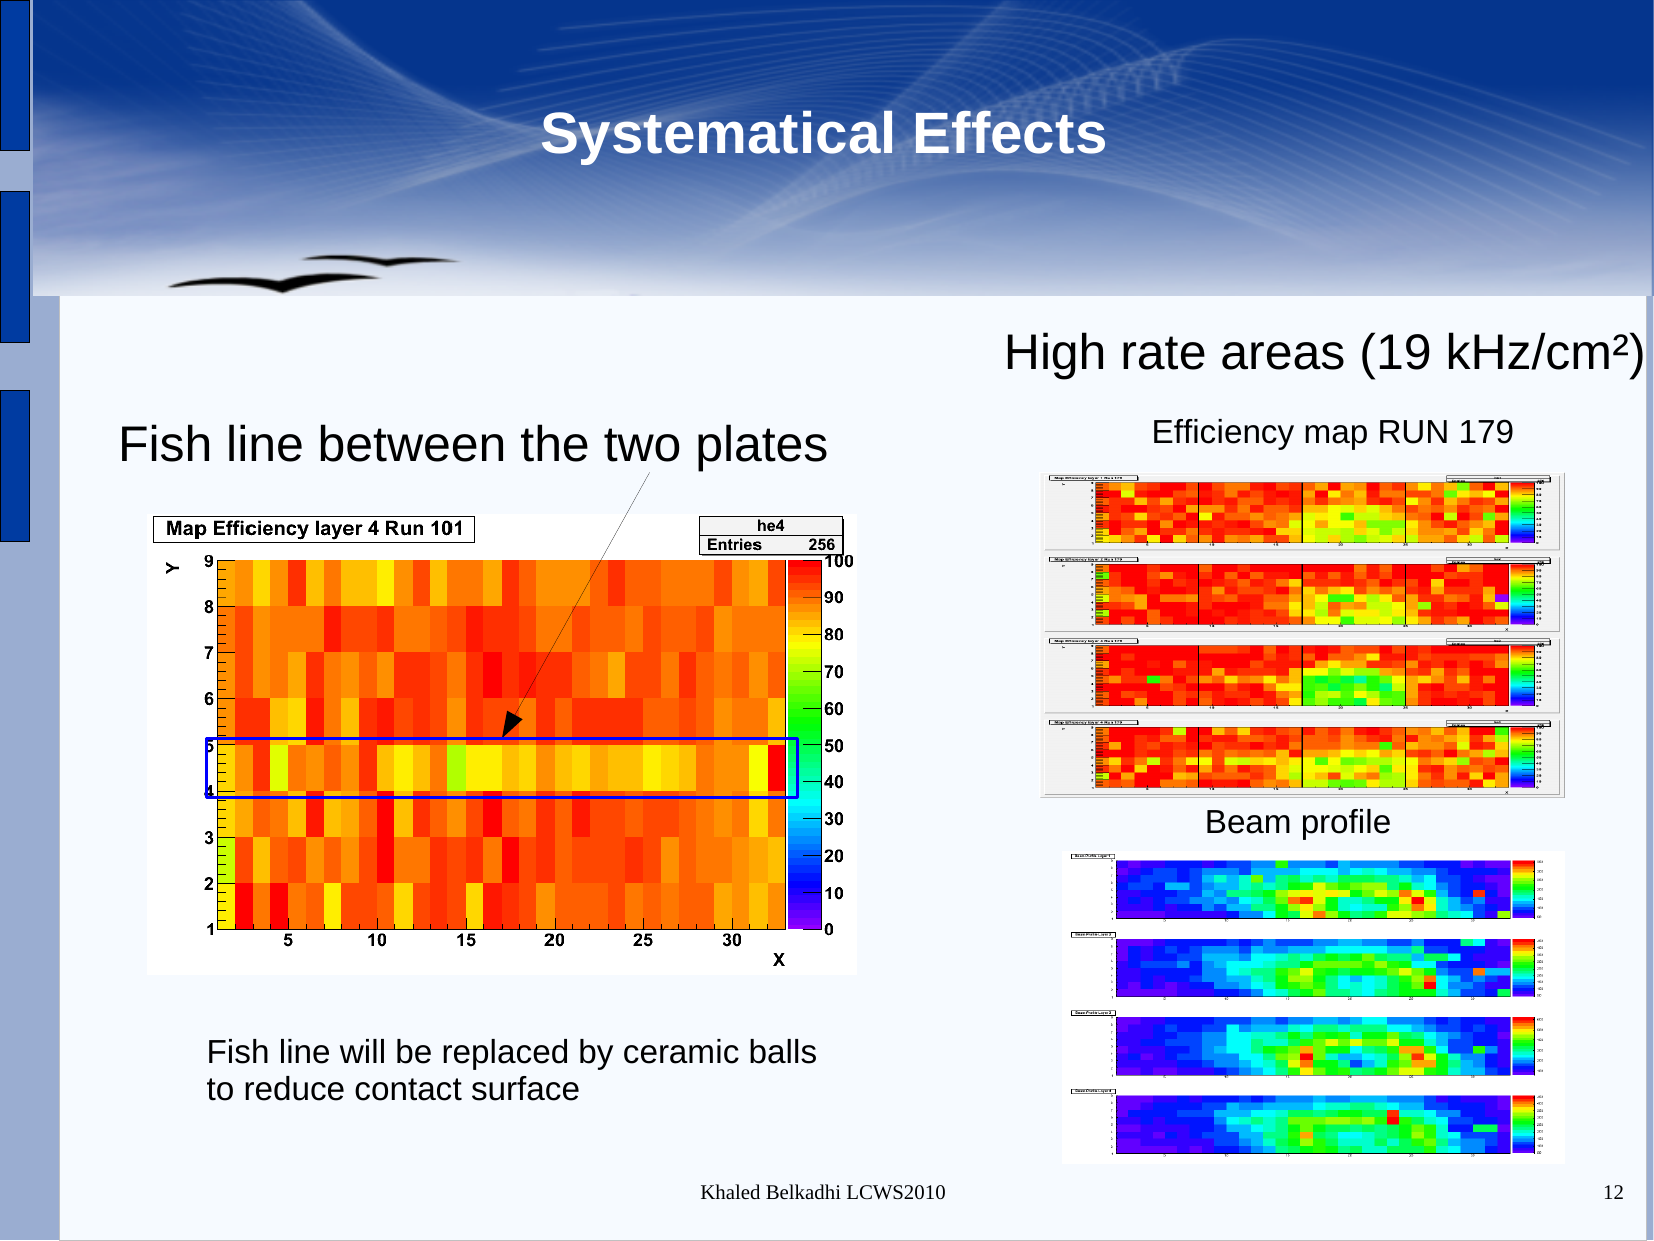

# Systematical Effects
High rate areas (19 kHz/cm²)
Efficiency map RUN 179
Fish line between the two plates
Beam profile
Fish line will be replaced by ceramic balls
to reduce contact surface
Khaled Belkadhi LCWS2010